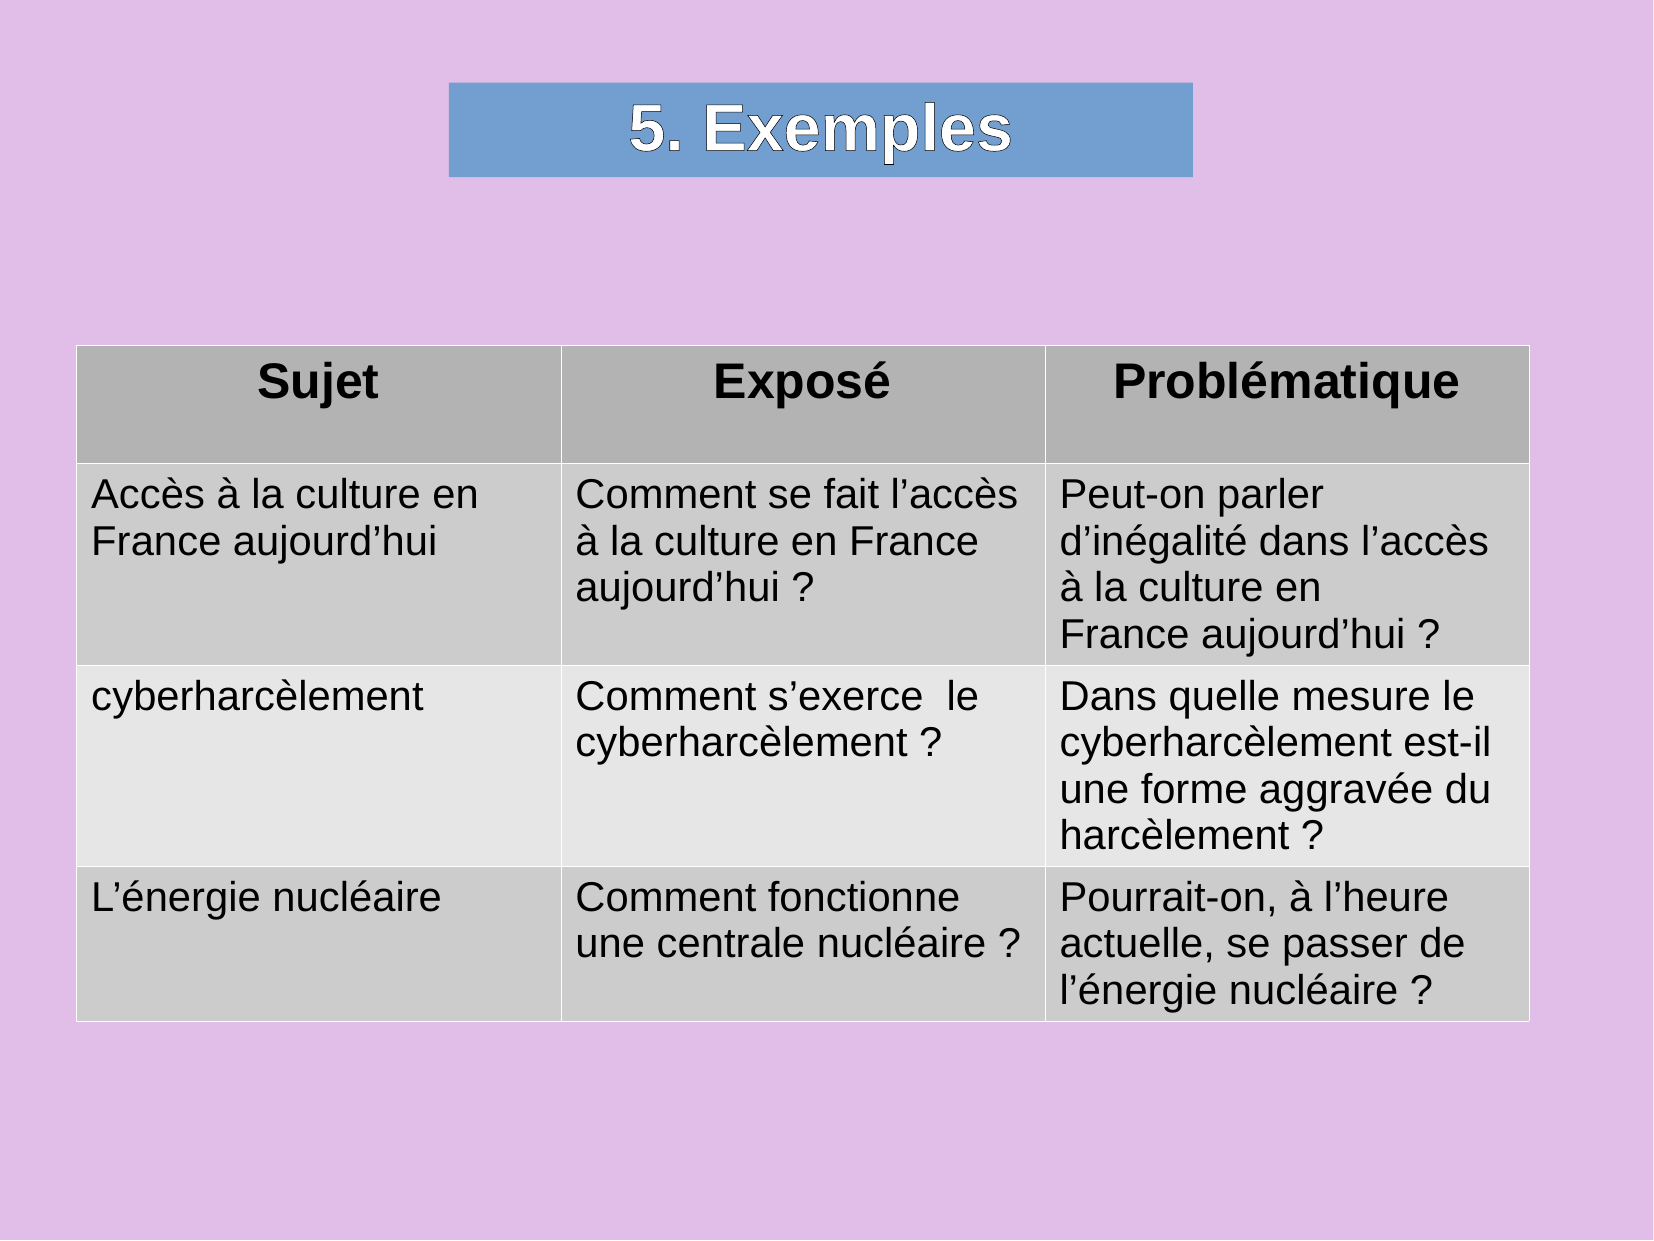

5. Exemples
| Sujet | Exposé | Problématique |
| --- | --- | --- |
| Accès à la culture en France aujourd’hui | Comment se fait l’accès à la culture en France aujourd’hui ? | Peut-on parler d’inégalité dans l’accès à la culture en France aujourd’hui ? |
| cyberharcèlement | Comment s’exerce le cyberharcèlement ? | Dans quelle mesure le cyberharcèlement est-il une forme aggravée du harcèlement ? |
| L’énergie nucléaire | Comment fonctionne une centrale nucléaire ? | Pourrait-on, à l’heure actuelle, se passer de l’énergie nucléaire ? |